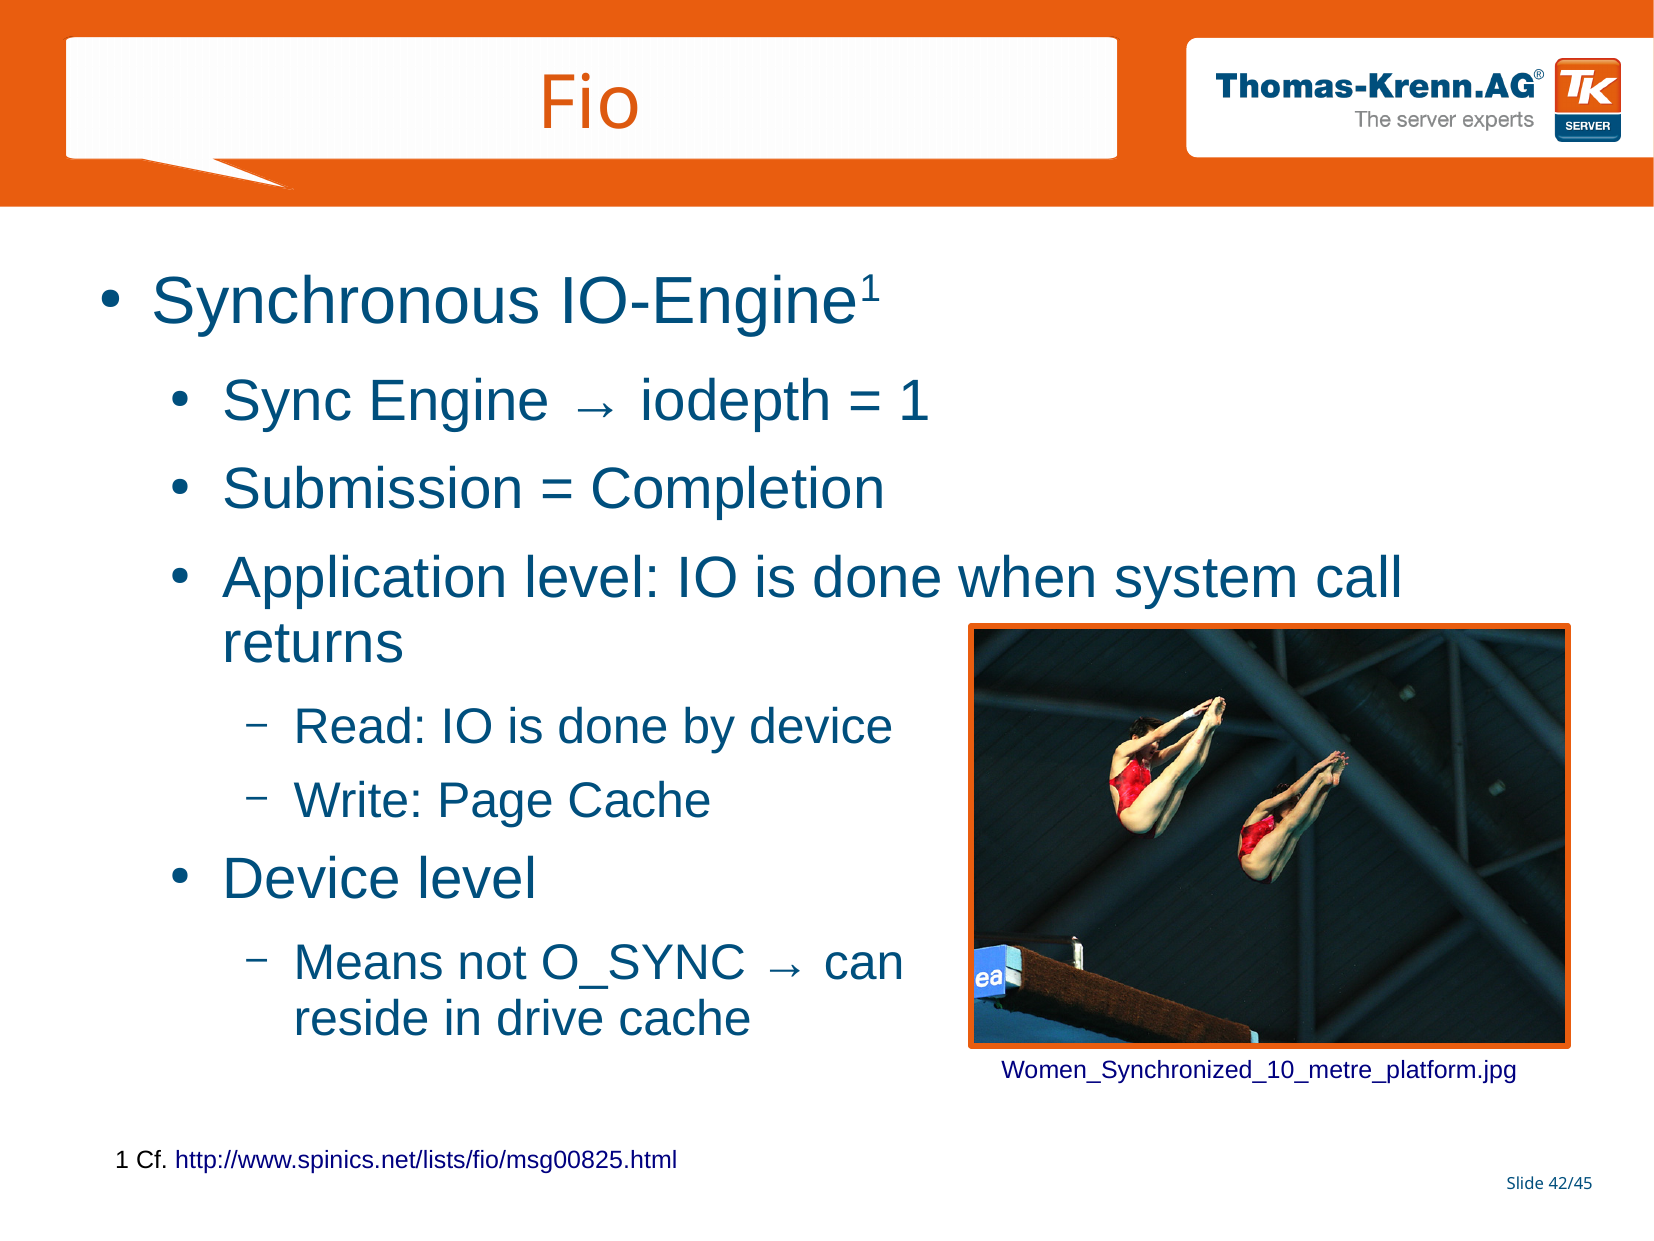

# Fio
Synchronous IO-Engine1
Sync Engine → iodepth = 1
Submission = Completion
Application level: IO is done when system call returns
Read: IO is done by device
Write: Page Cache
Device level
Means not O_SYNC → can
reside in drive cache
Women_Synchronized_10_metre_platform.jpg
1 Cf. http://www.spinics.net/lists/fio/msg00825.html